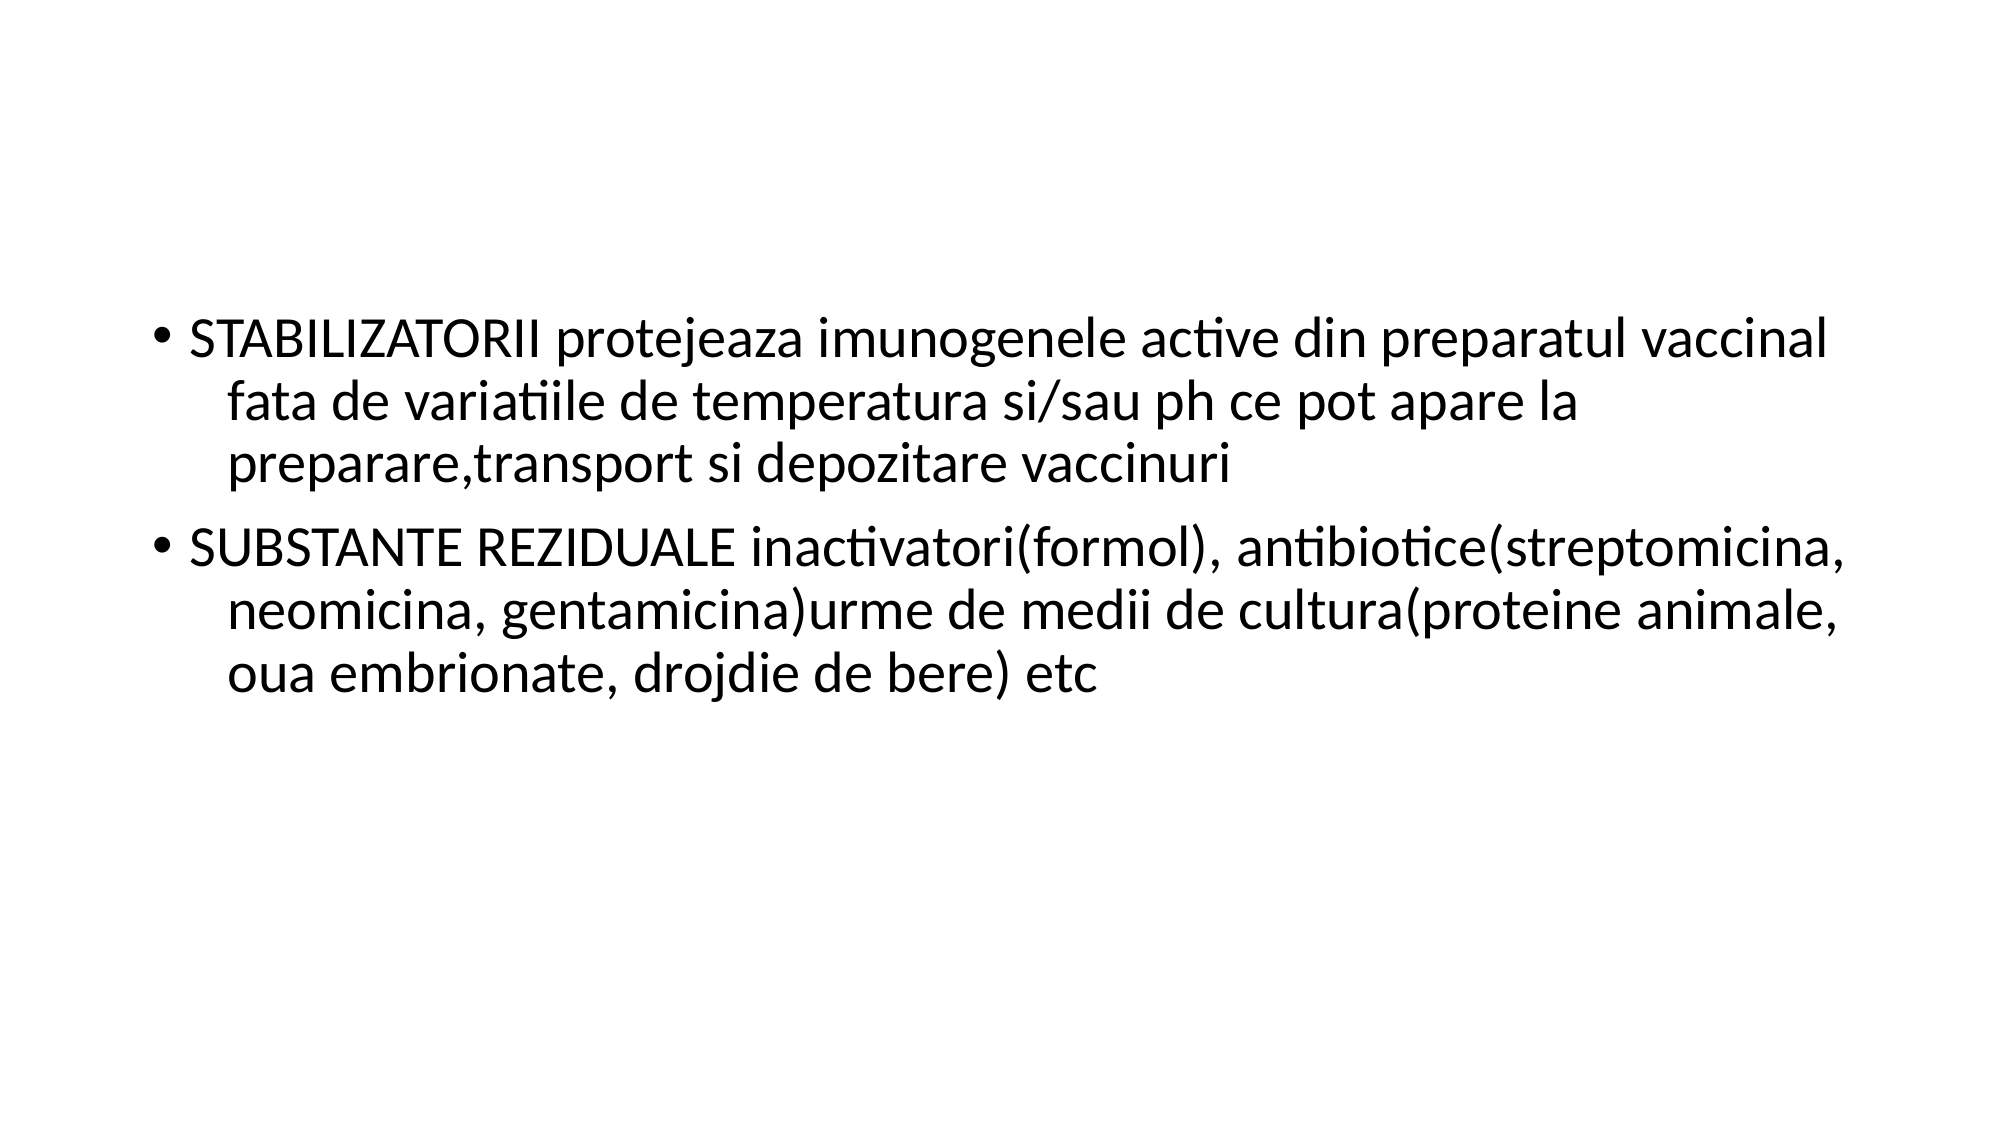

#
STABILIZATORII protejeaza imunogenele active din preparatul vaccinal fata de variatiile de temperatura si/sau ph ce pot apare la preparare,transport si depozitare vaccinuri
SUBSTANTE REZIDUALE inactivatori(formol), antibiotice(streptomicina, neomicina, gentamicina)urme de medii de cultura(proteine animale, oua embrionate, drojdie de bere) etc